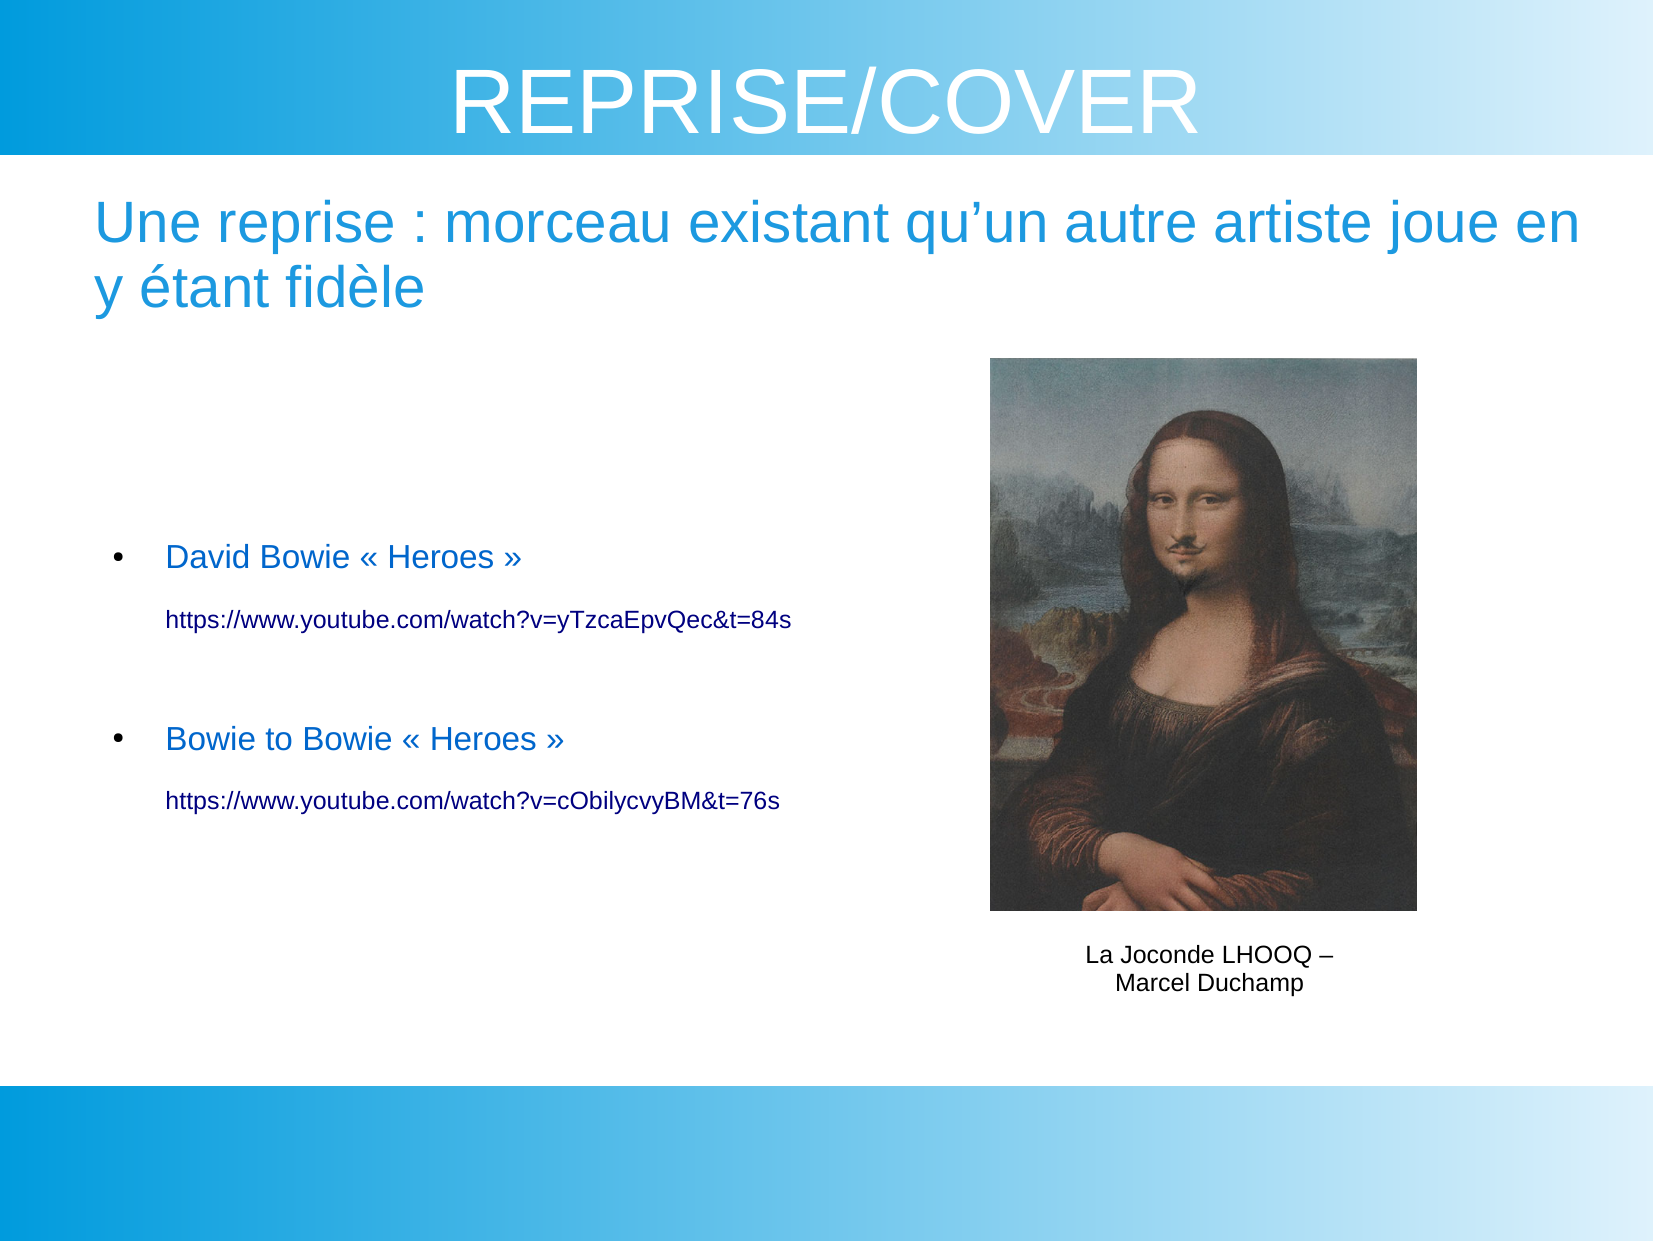

# REPRISE/COVER
Une reprise : morceau existant qu’un autre artiste joue en y étant fidèle
David Bowie « Heroes »
https://www.youtube.com/watch?v=yTzcaEpvQec&t=84s
Bowie to Bowie « Heroes »
https://www.youtube.com/watch?v=cObilycvyBM&t=76s
La Joconde LHOOQ – Marcel Duchamp